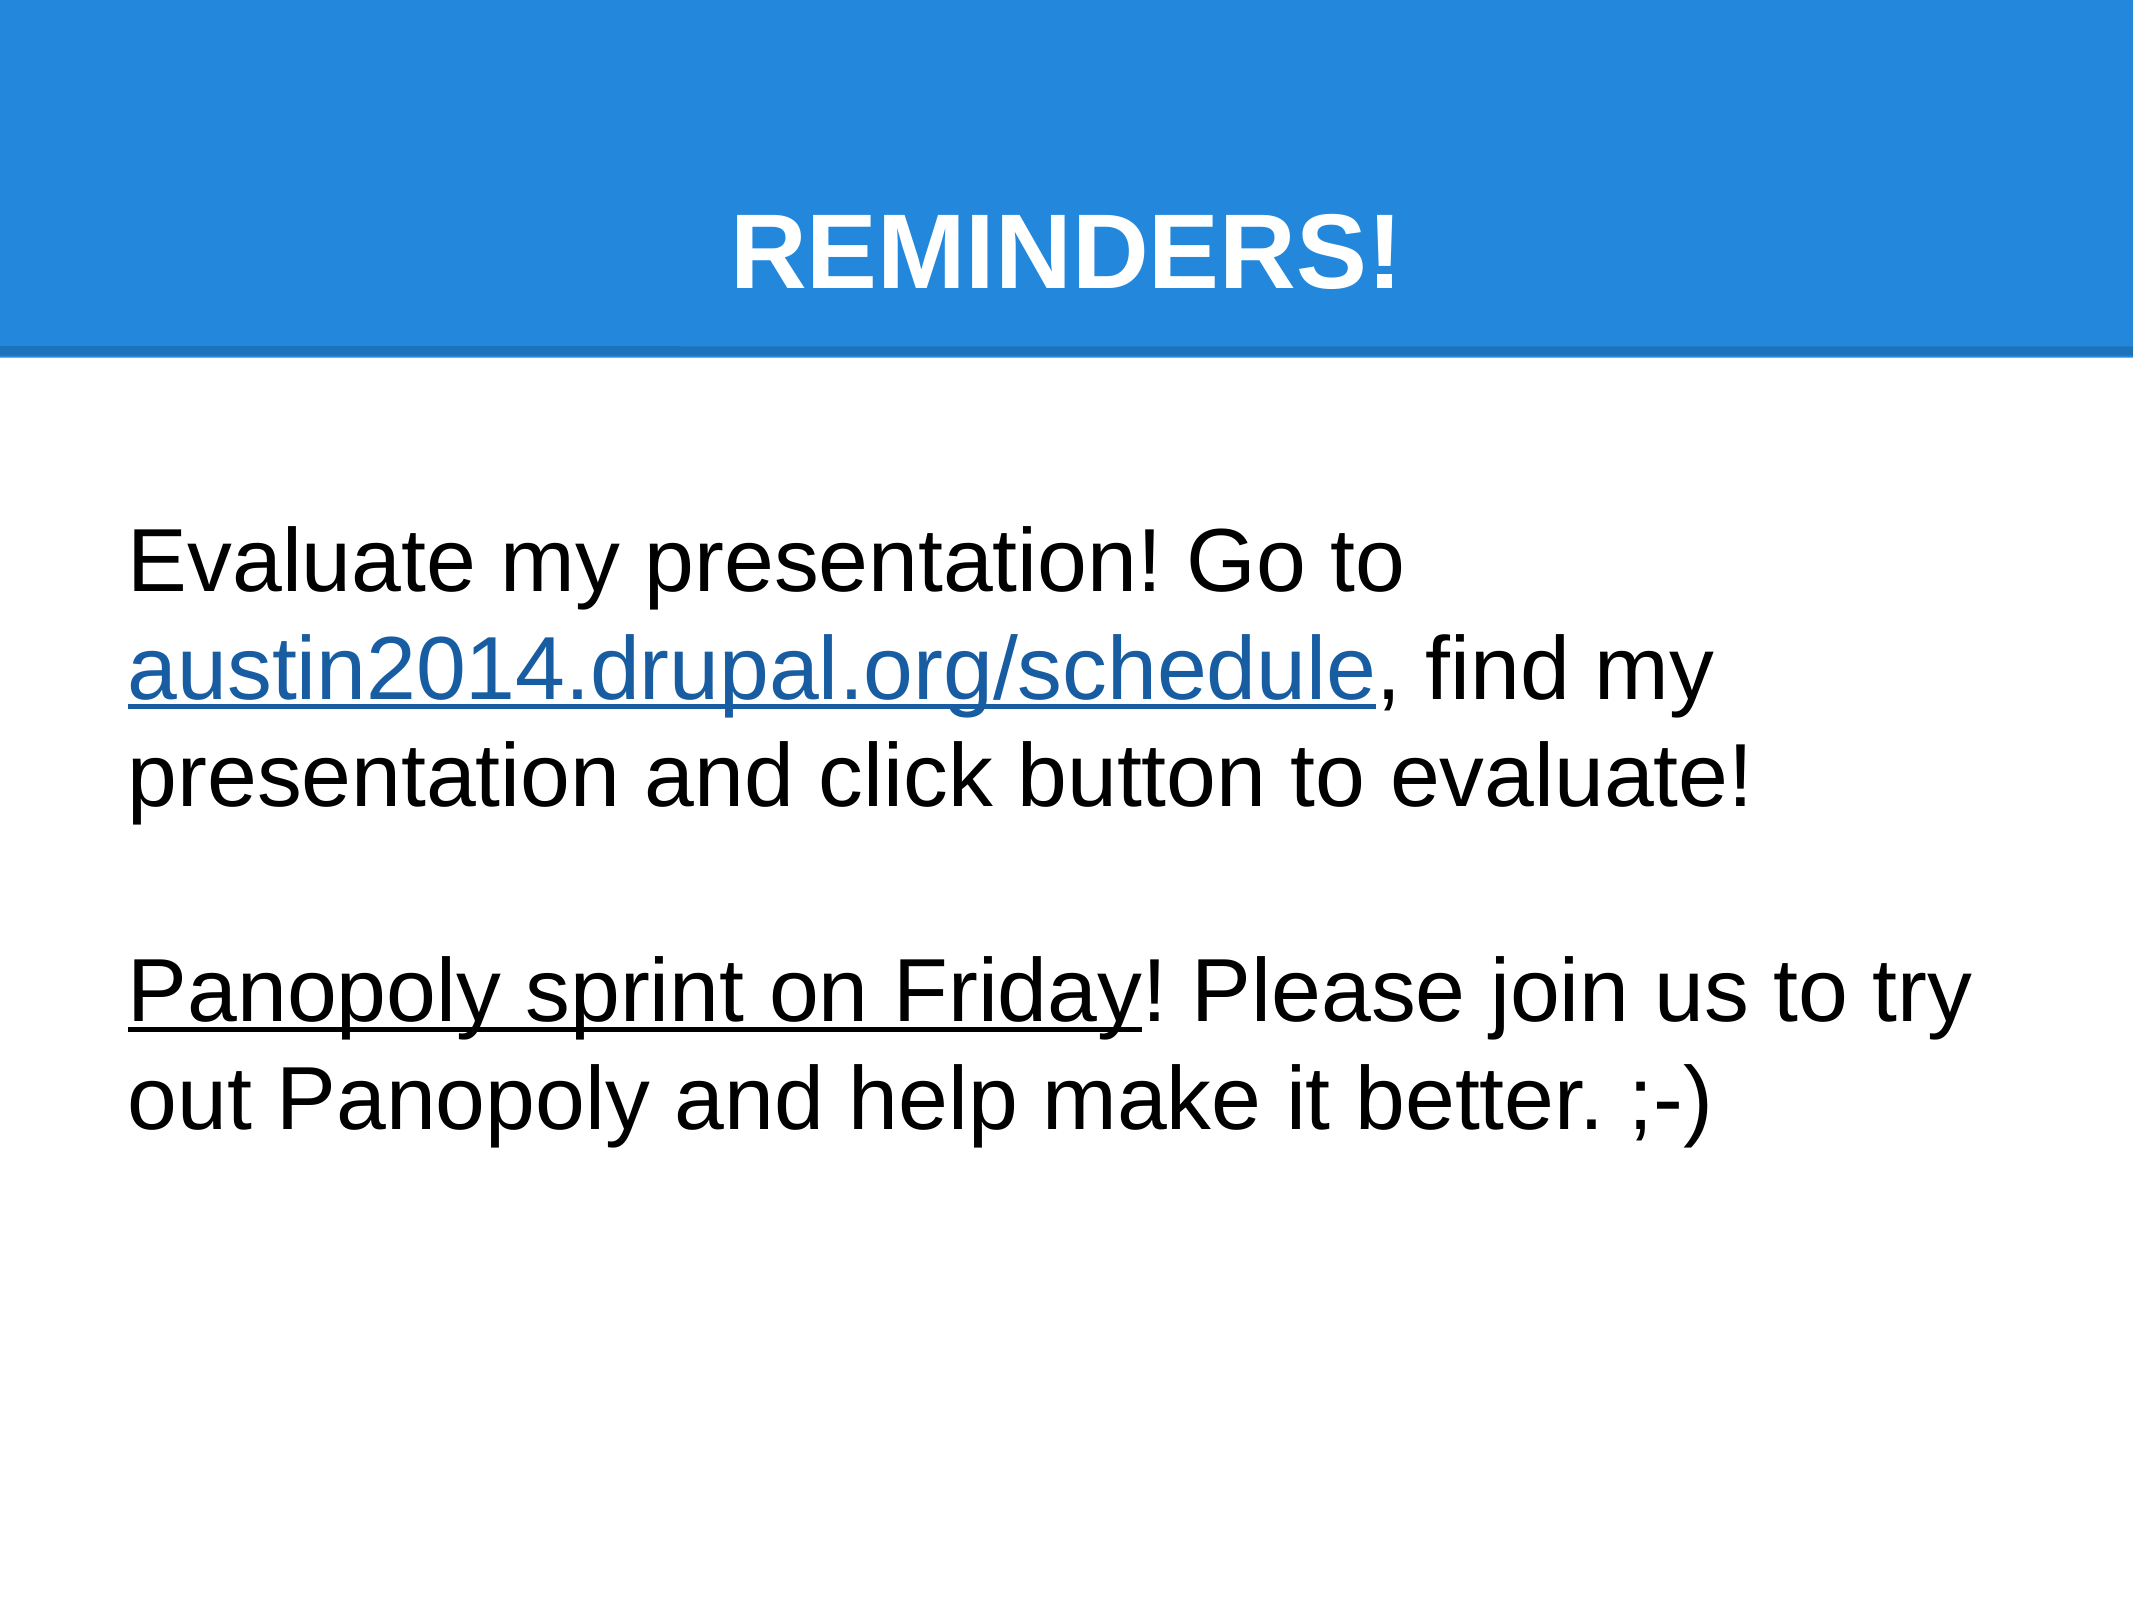

# REMINDERS!
Evaluate my presentation! Go to austin2014.drupal.org/schedule, find my presentation and click button to evaluate!
Panopoly sprint on Friday! Please join us to try out Panopoly and help make it better. ;-)